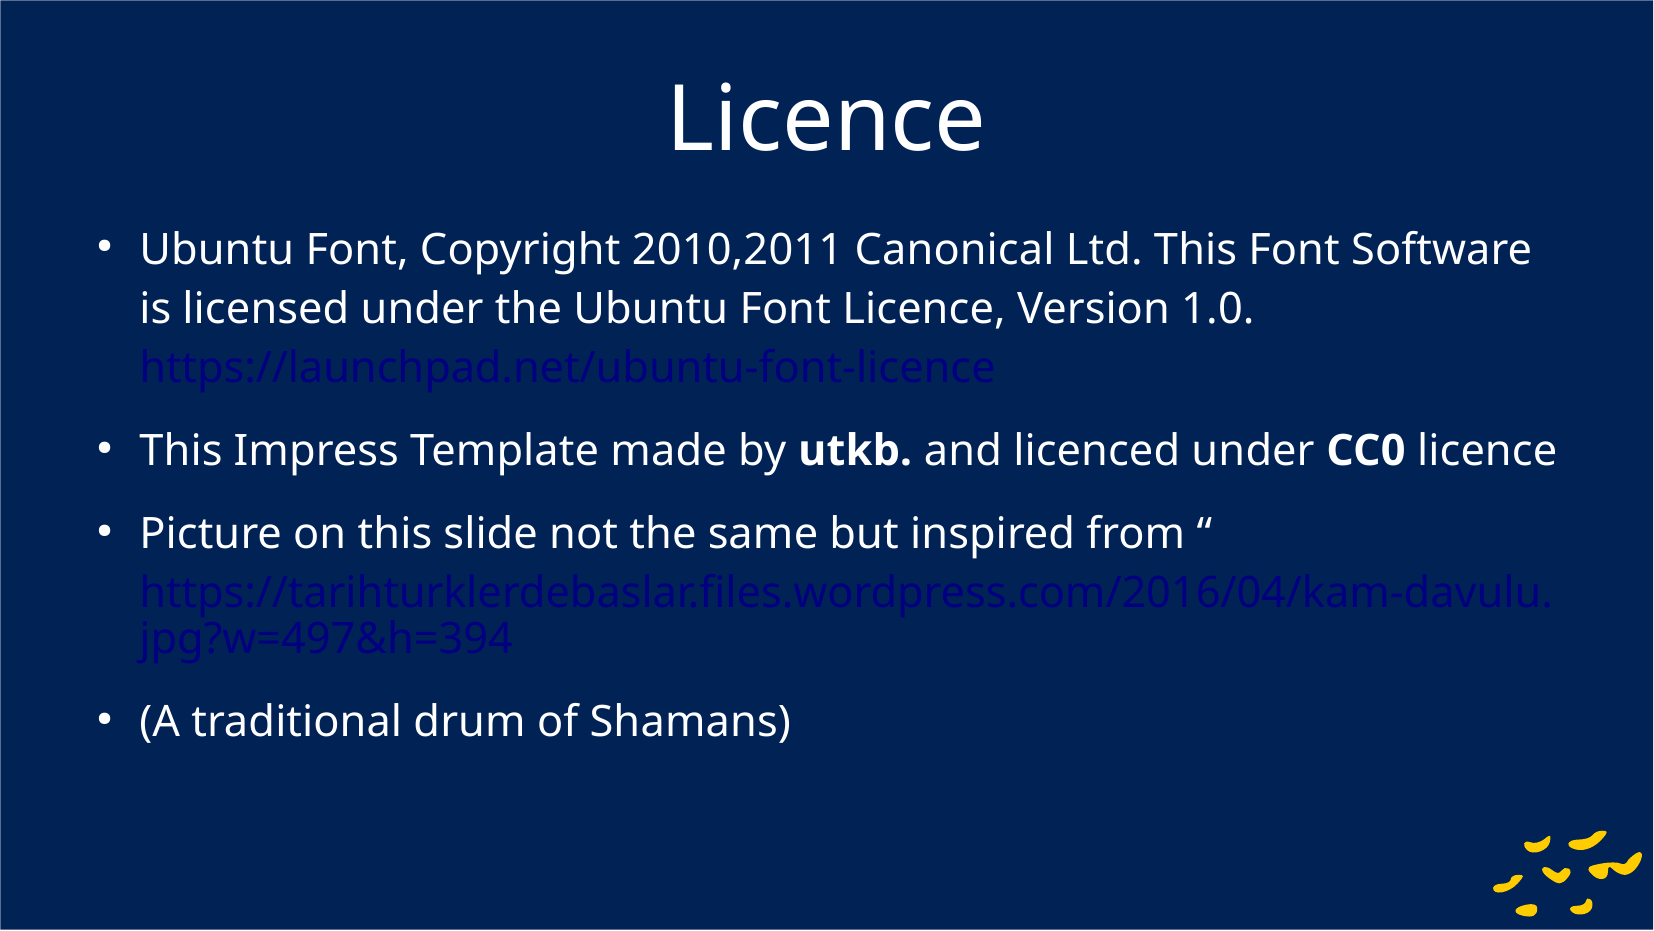

# Licence
Ubuntu Font, Copyright 2010,2011 Canonical Ltd. This Font Software is licensed under the Ubuntu Font Licence, Version 1.0. https://launchpad.net/ubuntu-font-licence
This Impress Template made by utkb. and licenced under CC0 licence
Picture on this slide not the same but inspired from “https://tarihturklerdebaslar.files.wordpress.com/2016/04/kam-davulu.jpg?w=497&h=394
(A traditional drum of Shamans)